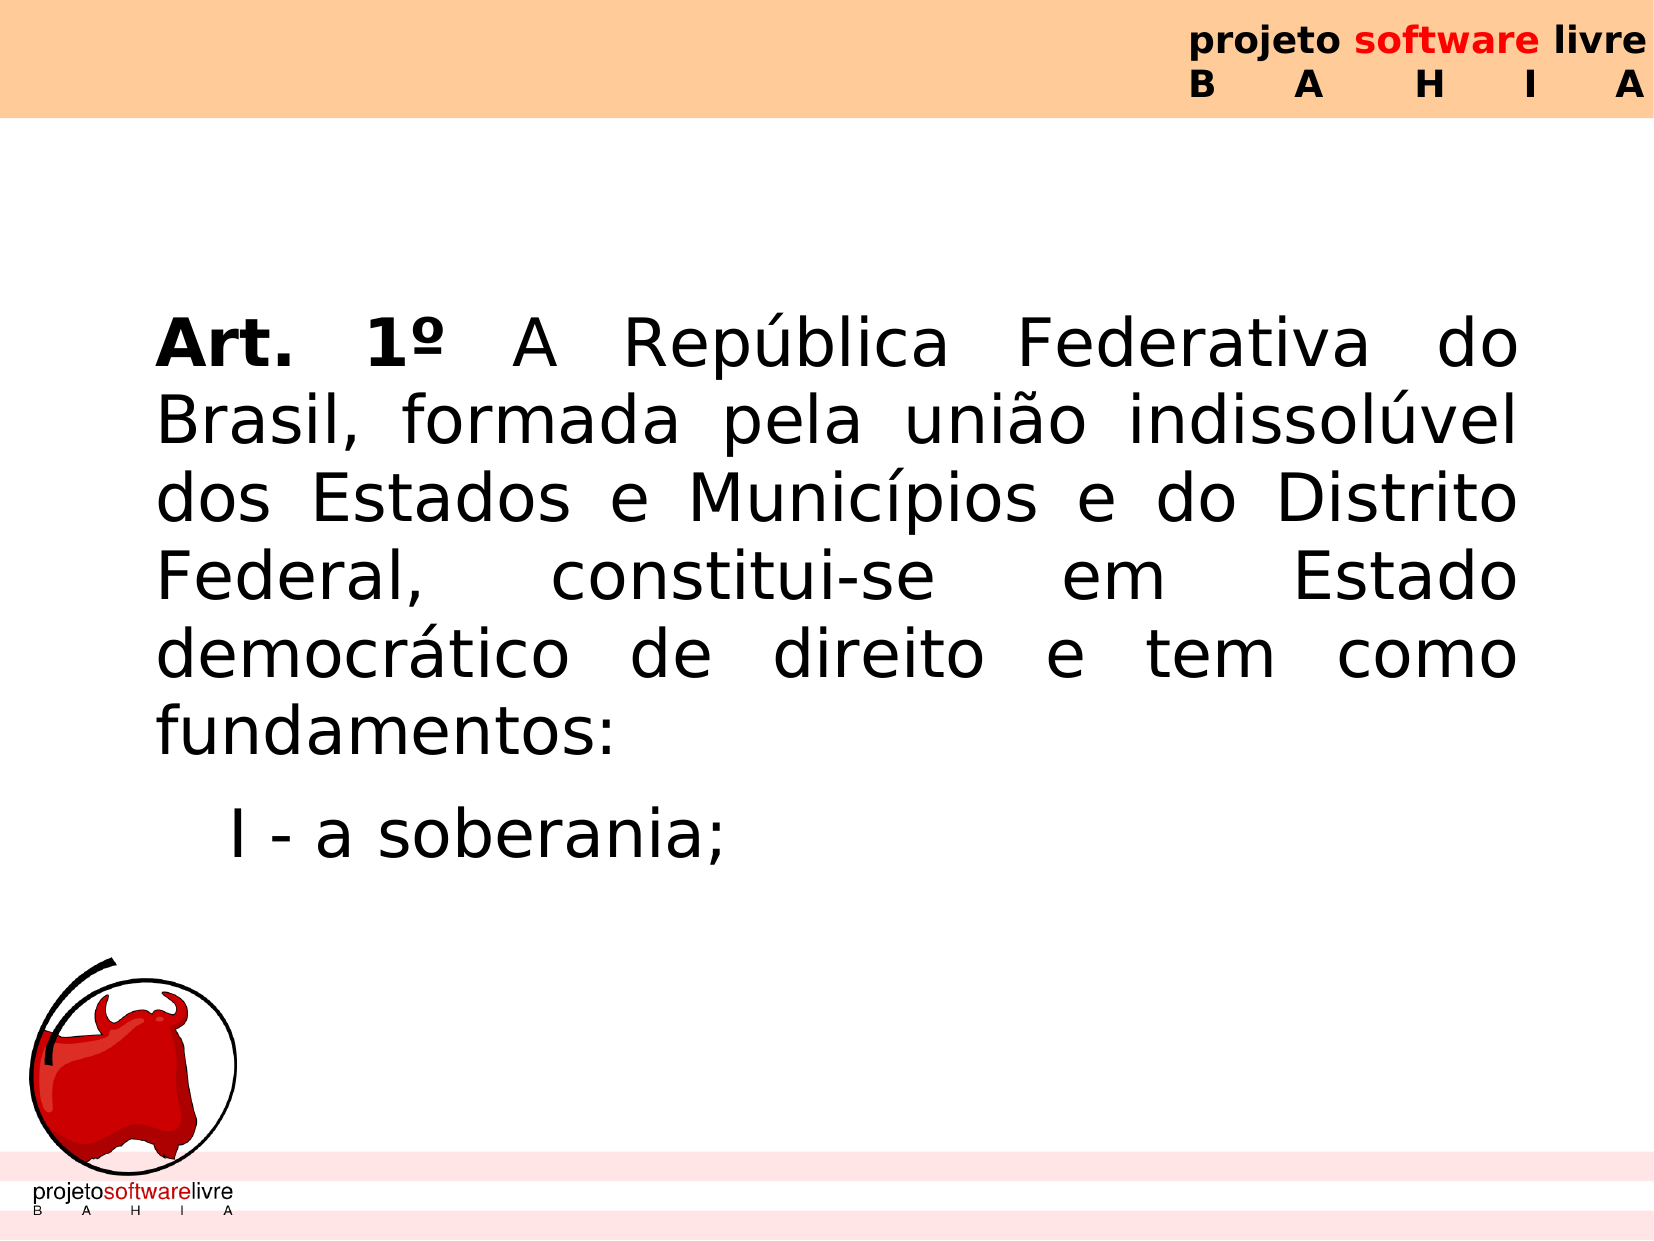

Art. 1º A República Federativa do Brasil, formada pela união indissolúvel dos Estados e Municípios e do Distrito Federal, constitui-se em Estado democrático de direito e tem como fundamentos:
	I - a soberania;